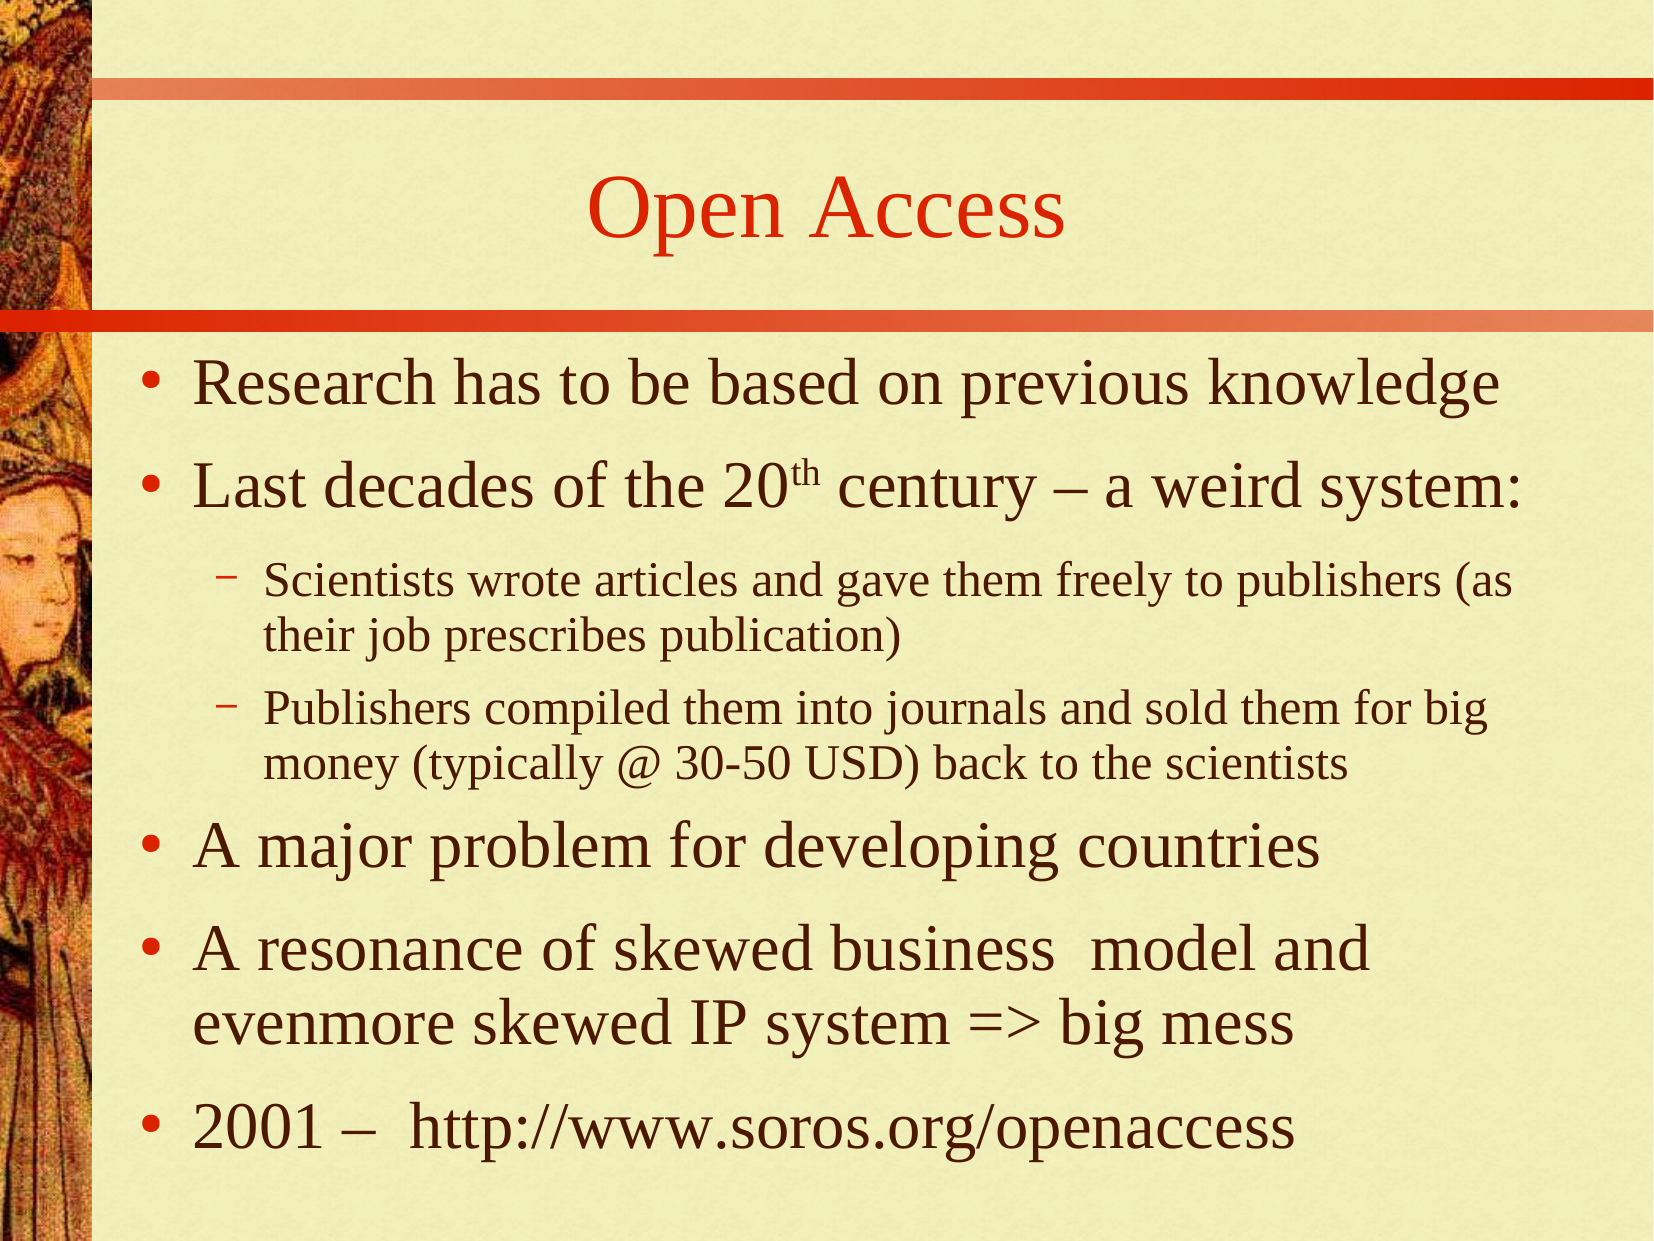

# Open Access
Research has to be based on previous knowledge
Last decades of the 20th century – a weird system:
Scientists wrote articles and gave them freely to publishers (as their job prescribes publication)
Publishers compiled them into journals and sold them for big money (typically @ 30-50 USD) back to the scientists
A major problem for developing countries
A resonance of skewed business model and evenmore skewed IP system => big mess
2001 – http://www.soros.org/openaccess